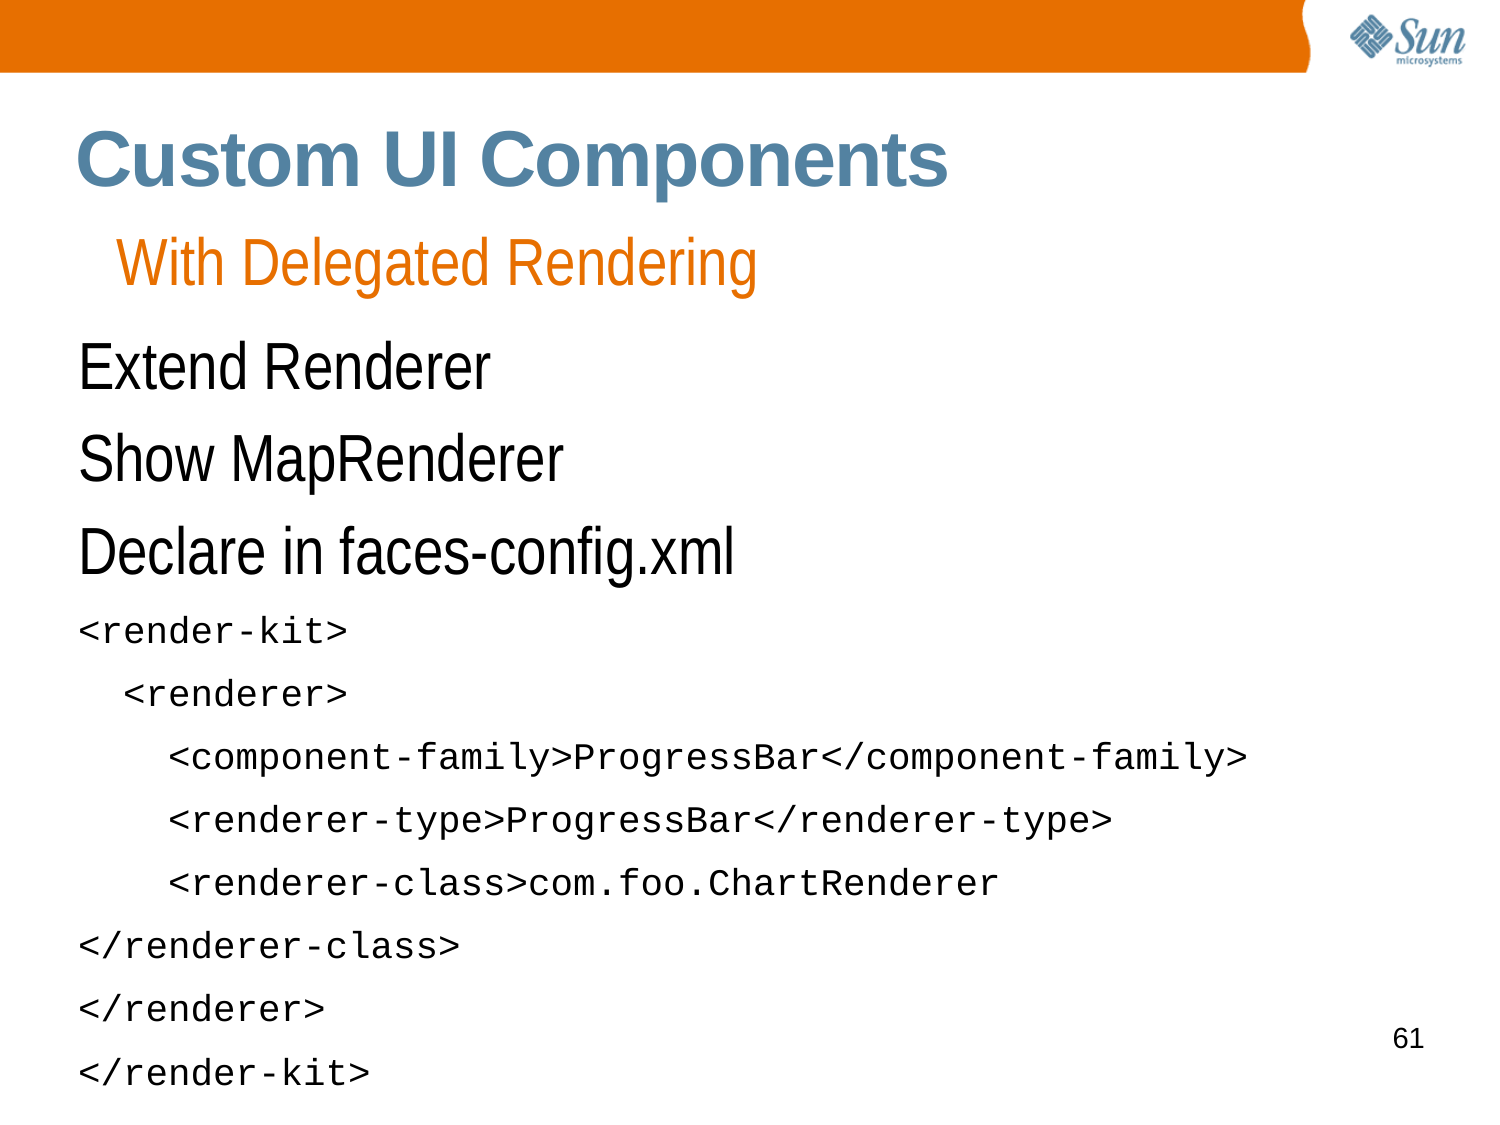

# Custom UI Components
With Delegated Rendering
Extend Renderer
Show MapRenderer
Declare in faces-config.xml
<render-kit>
 <renderer>
 <component-family>ProgressBar</component-family>
 <renderer-type>ProgressBar</renderer-type>
 <renderer-class>com.foo.ChartRenderer
</renderer-class>
</renderer>
</render-kit>
61